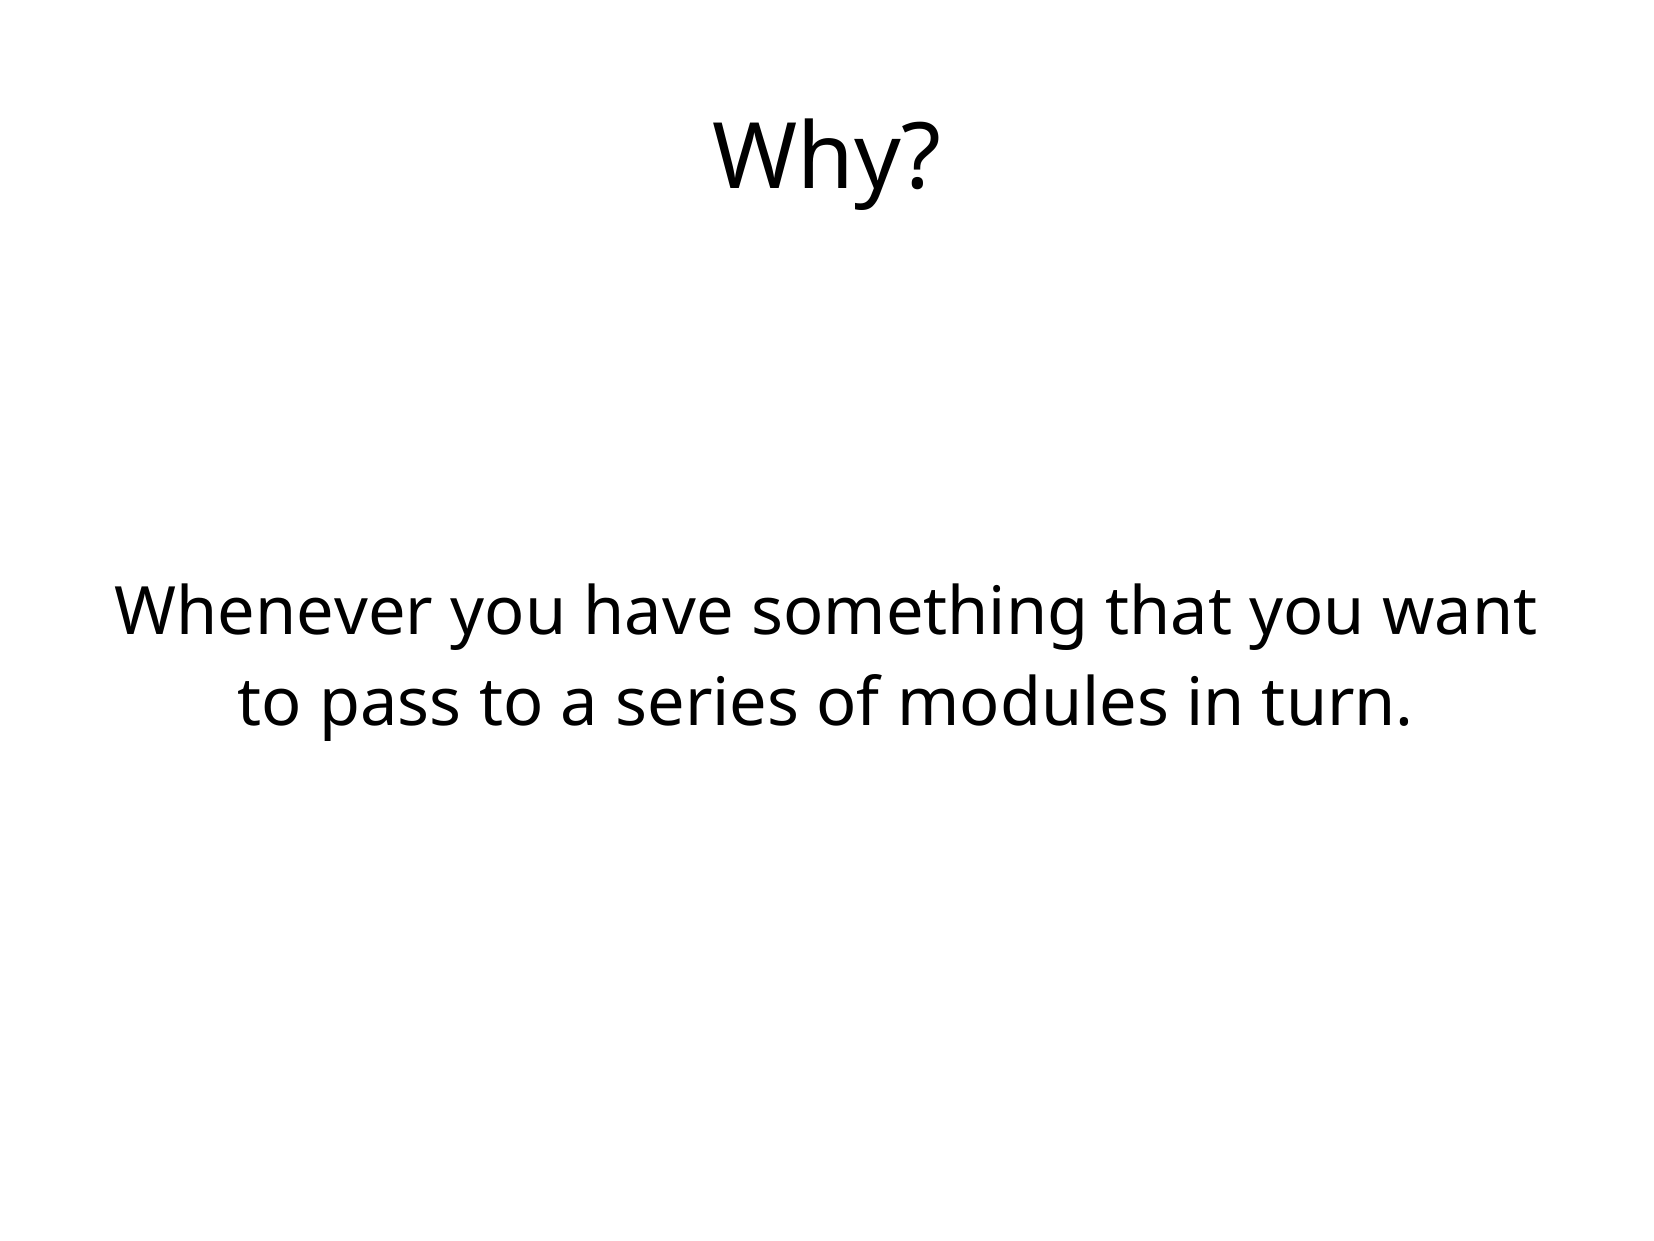

# Why?
Whenever you have something that you want to pass to a series of modules in turn.